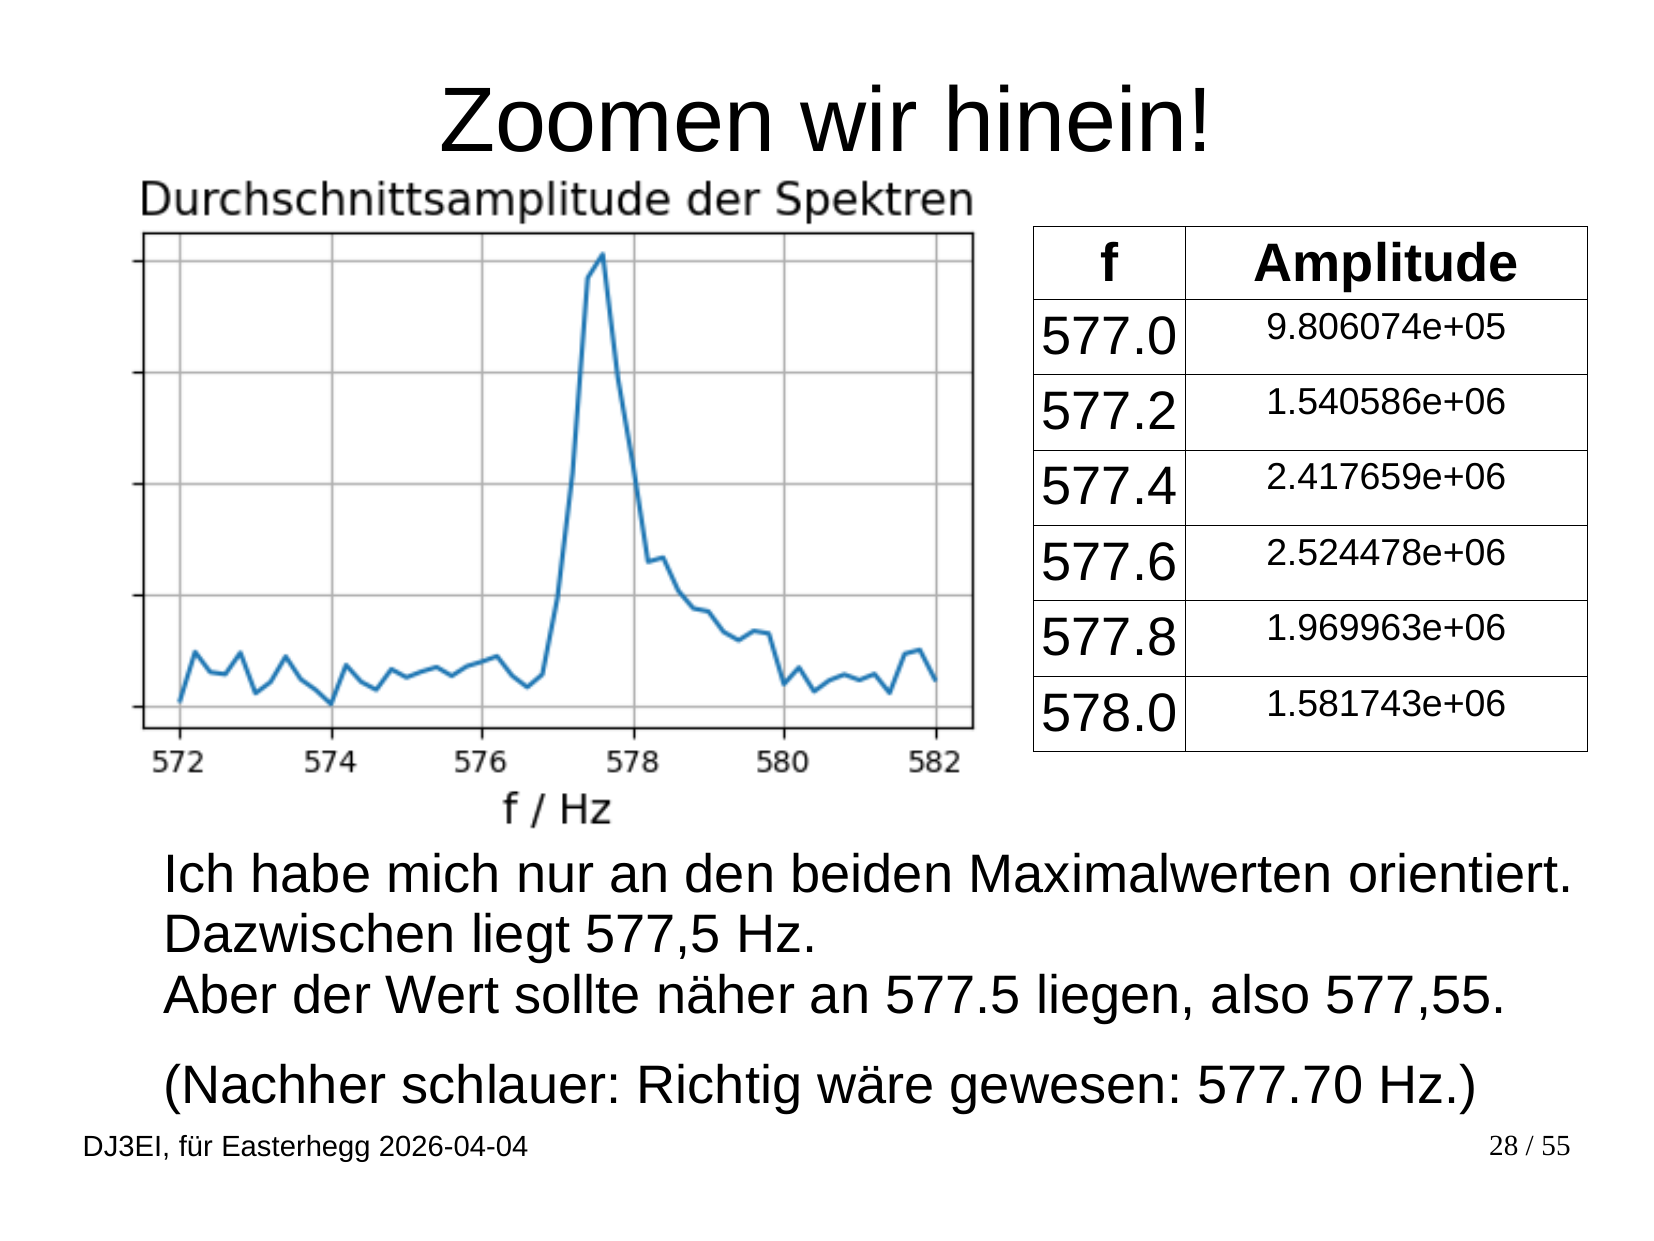

# Zoomen wir hinein!
| f | Amplitude |
| --- | --- |
| 577.0 | 9.806074e+05 |
| 577.2 | 1.540586e+06 |
| 577.4 | 2.417659e+06 |
| 577.6 | 2.524478e+06 |
| 577.8 | 1.969963e+06 |
| 578.0 | 1.581743e+06 |
Ich habe mich nur an den beiden Maximalwerten orientiert.
Dazwischen liegt 577,5 Hz.
Aber der Wert sollte näher an 577.5 liegen, also 577,55.
(Nachher schlauer: Richtig wäre gewesen: 577.70 Hz.)
28